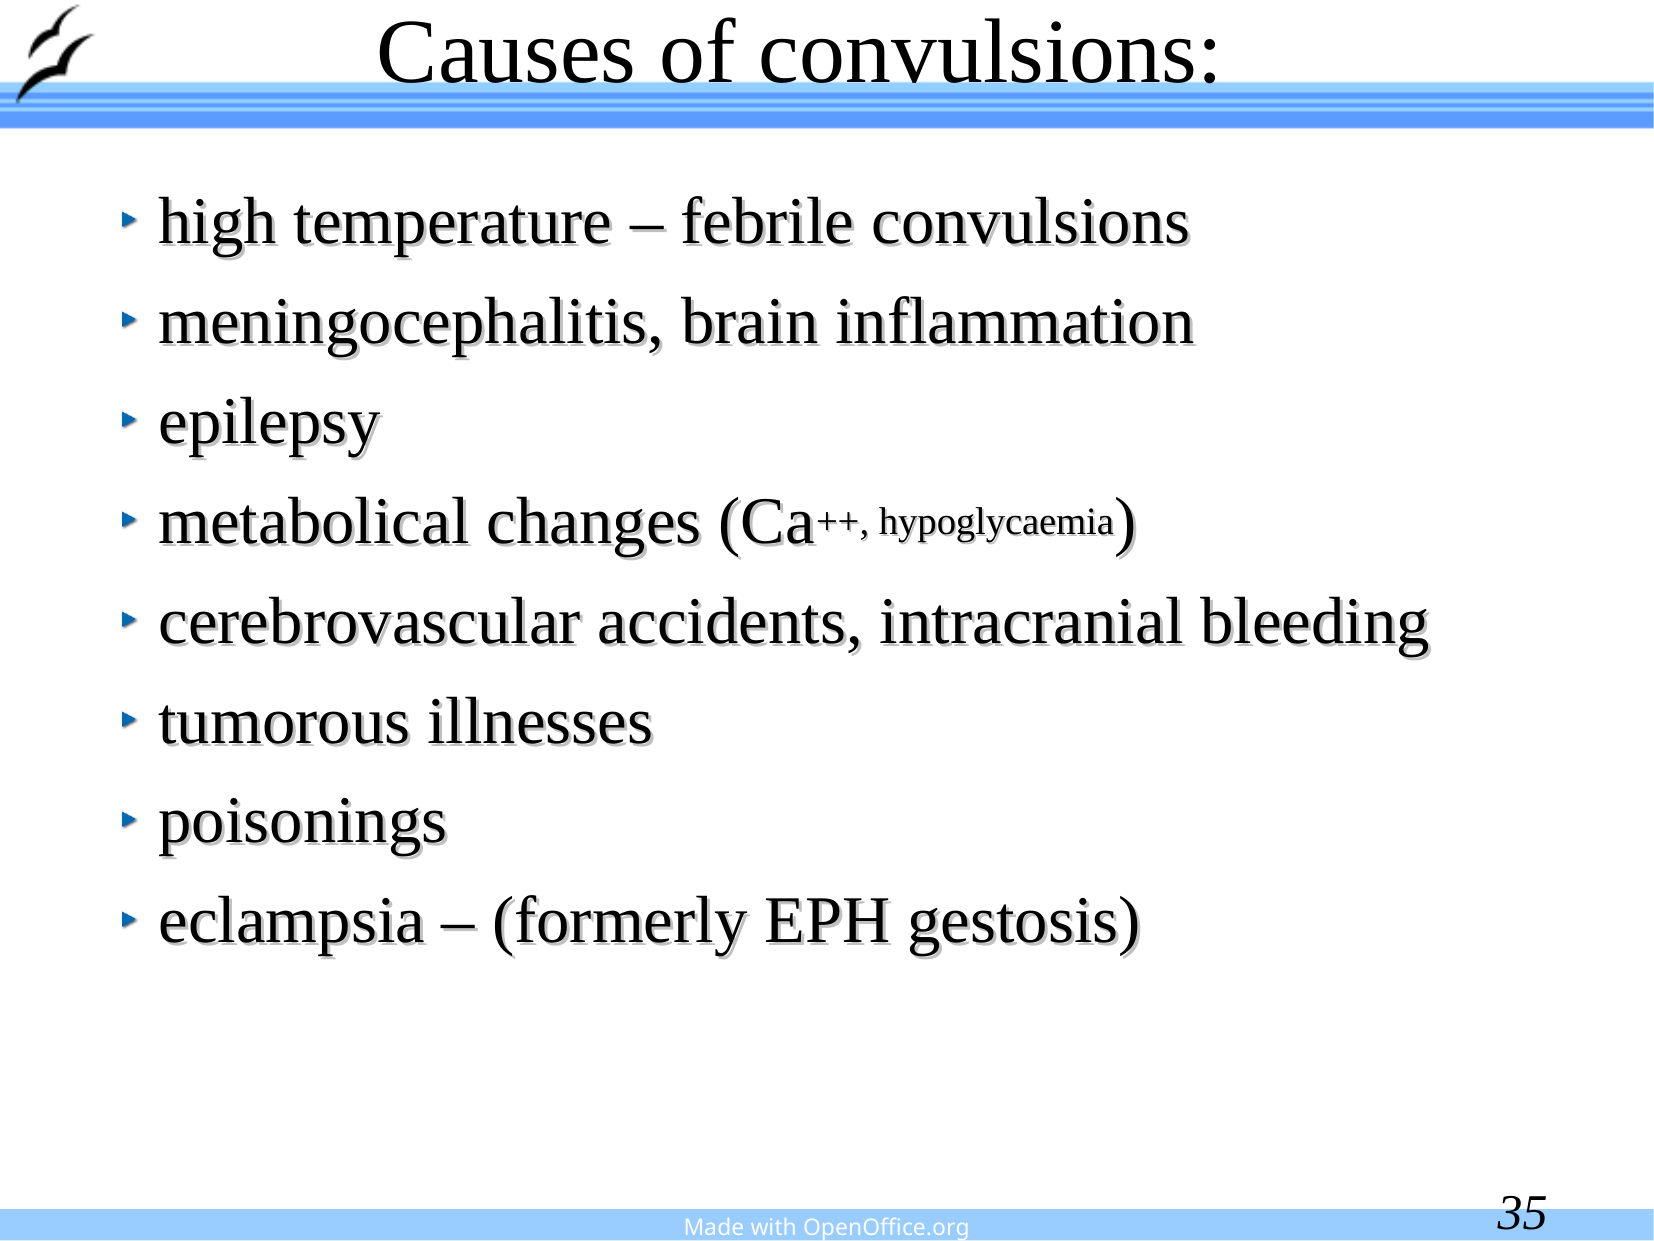

# Causes of convulsions:
high temperature – febrile convulsions
meningocephalitis, brain inflammation
epilepsy
metabolical changes (Ca++, hypoglycaemia)
cerebrovascular accidents, intracranial bleeding
tumorous illnesses
poisonings
eclampsia – (formerly EPH gestosis)